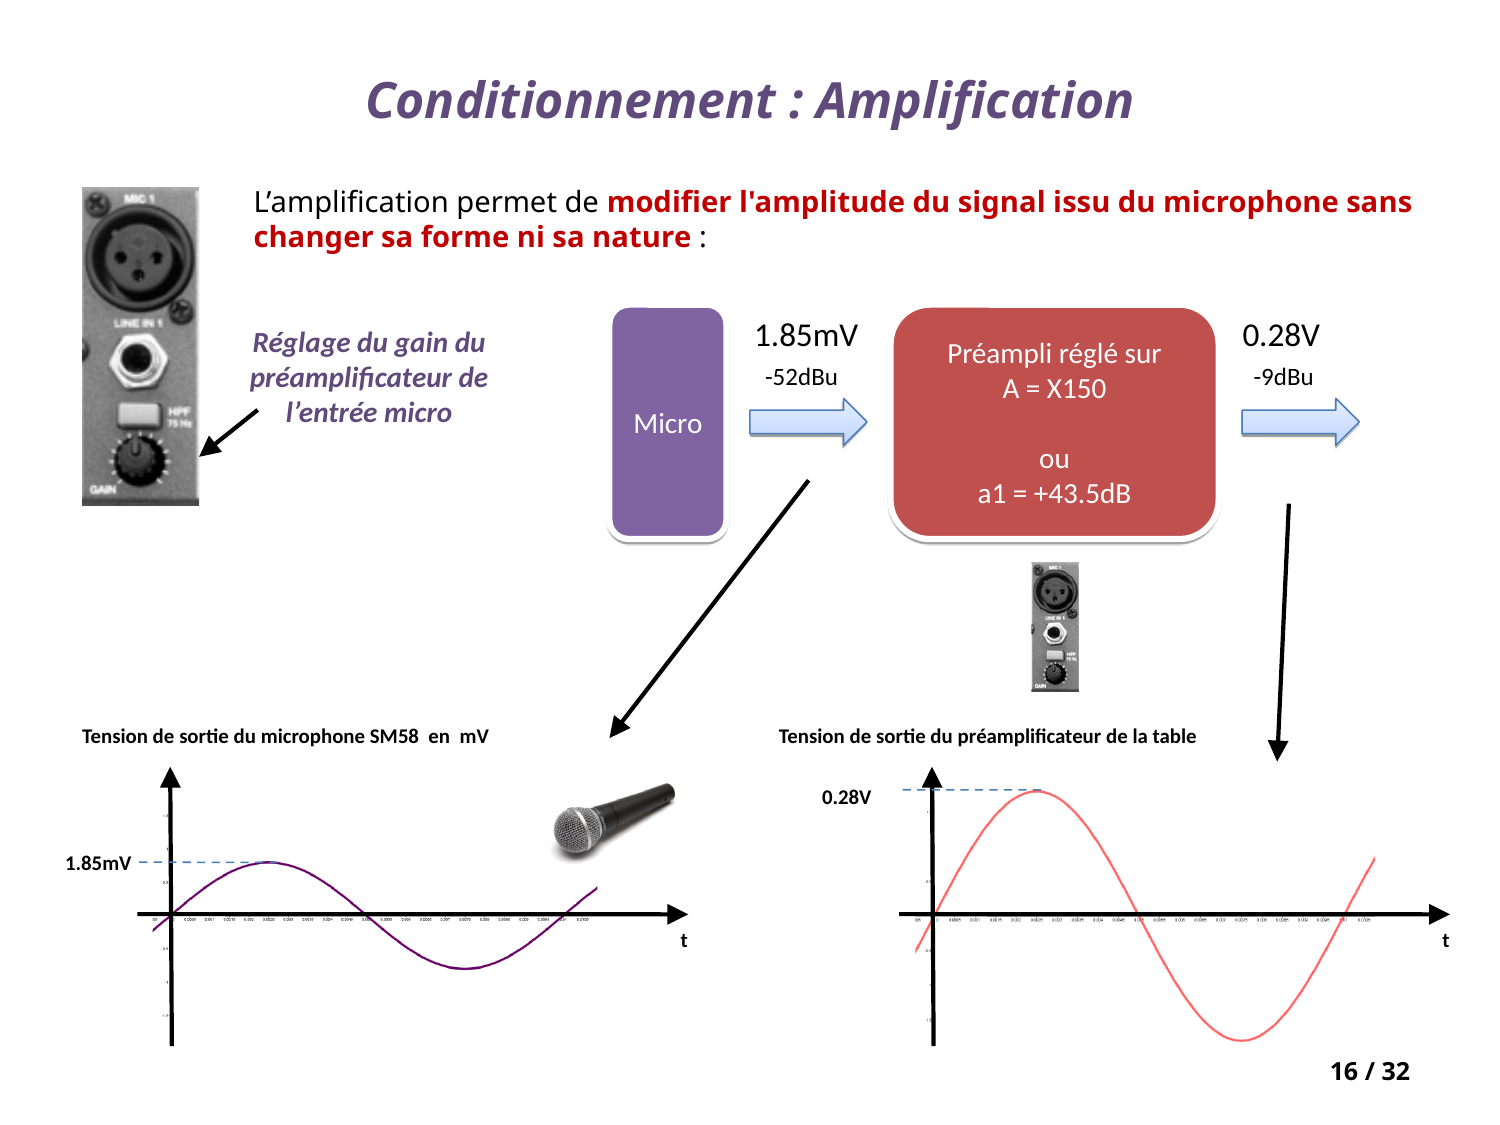

# Conditionnement : Amplification
L’amplification permet de modifier l'amplitude du signal issu du microphone sans changer sa forme ni sa nature :
Micro
Préampli réglé sur
A = X150
ou
a1 = +43.5dB
1.85mV
0.28V
Réglage du gain du préamplificateur de l’entrée micro
-52dBu
-9dBu
Tension de sortie du microphone SM58 en mV
1.85mV
t
Tension de sortie du préamplificateur de la table
0.28V
t